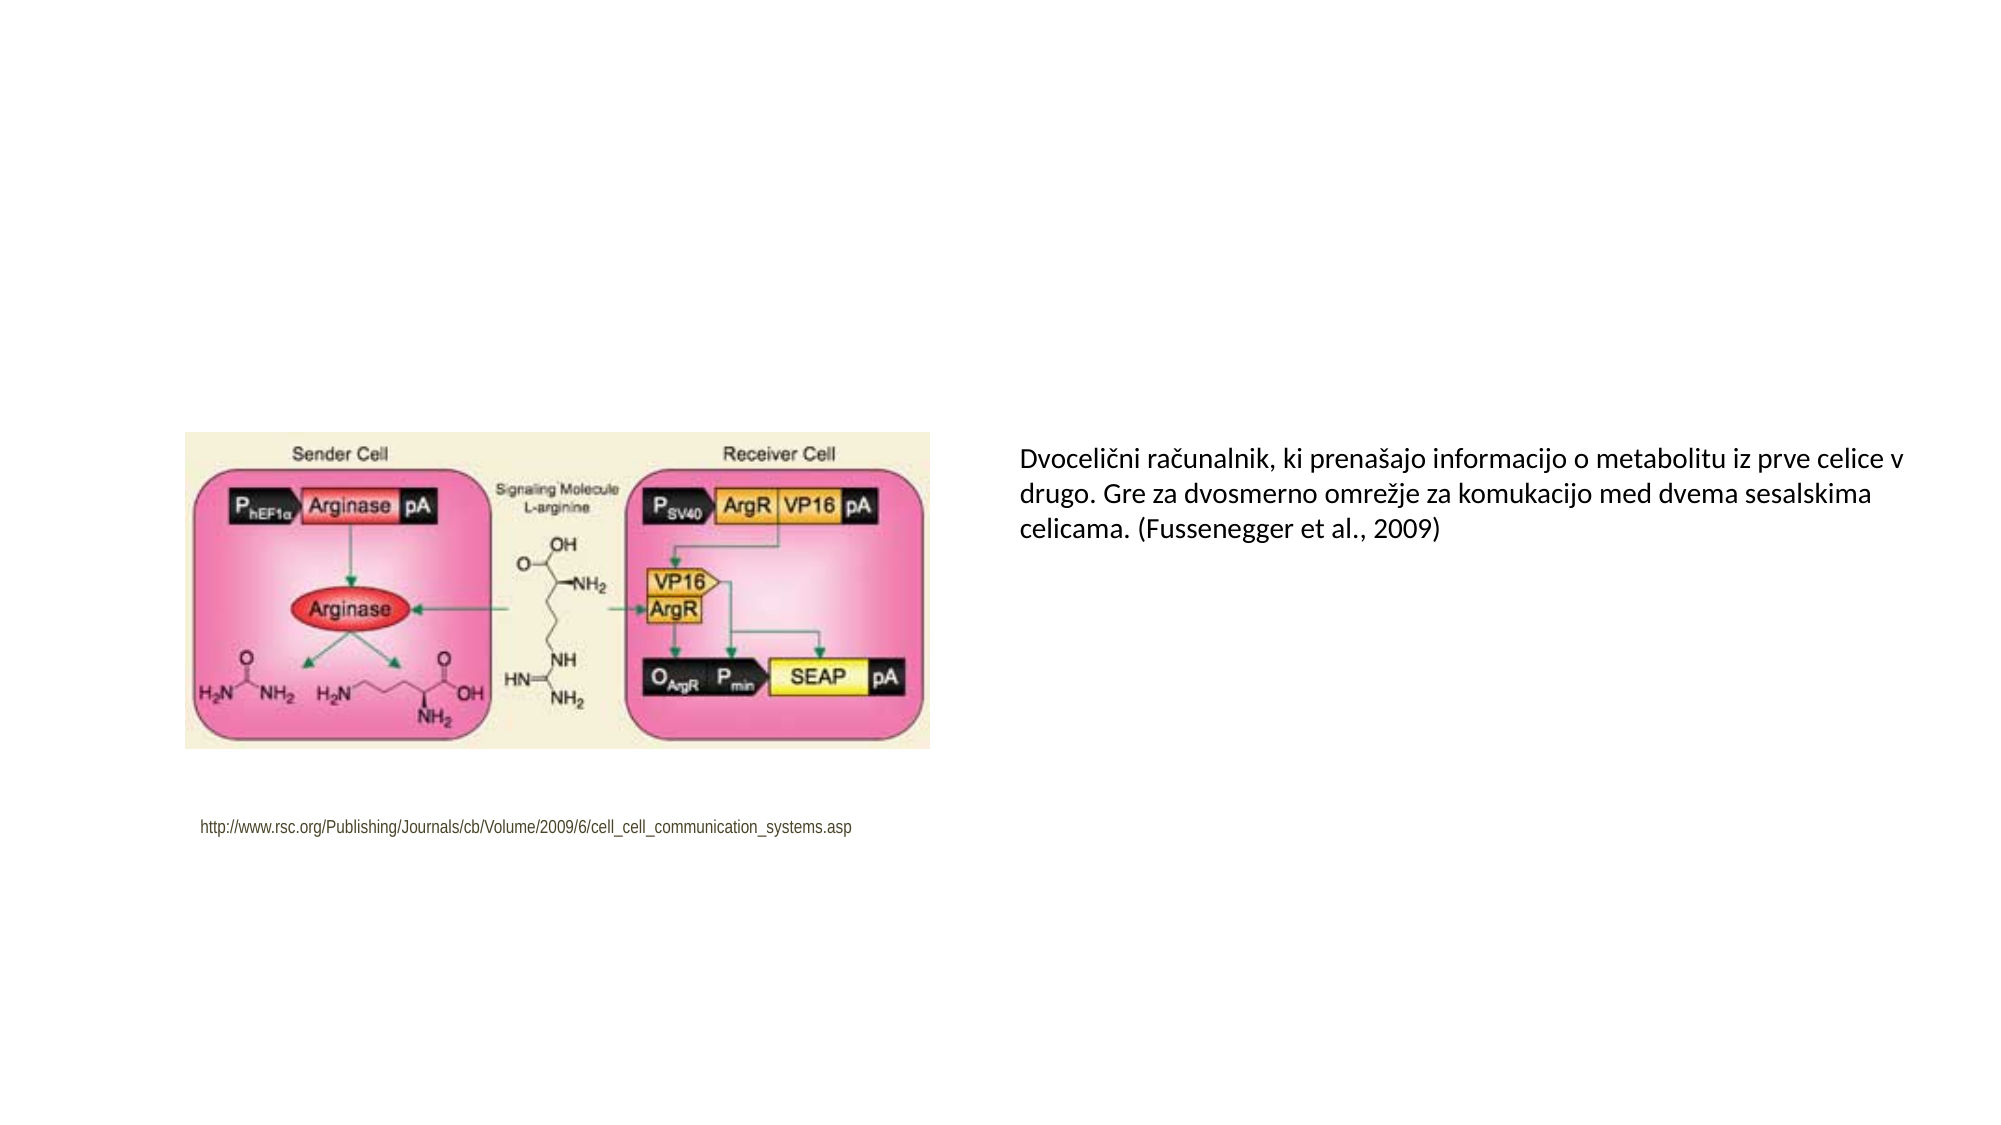

Dvocelični računalnik, ki prenašajo informacijo o metabolitu iz prve celice v drugo. Gre za dvosmerno omrežje za komukacijo med dvema sesalskima celicama. (Fussenegger et al., 2009)
http://www.rsc.org/Publishing/Journals/cb/Volume/2009/6/cell_cell_communication_systems.asp